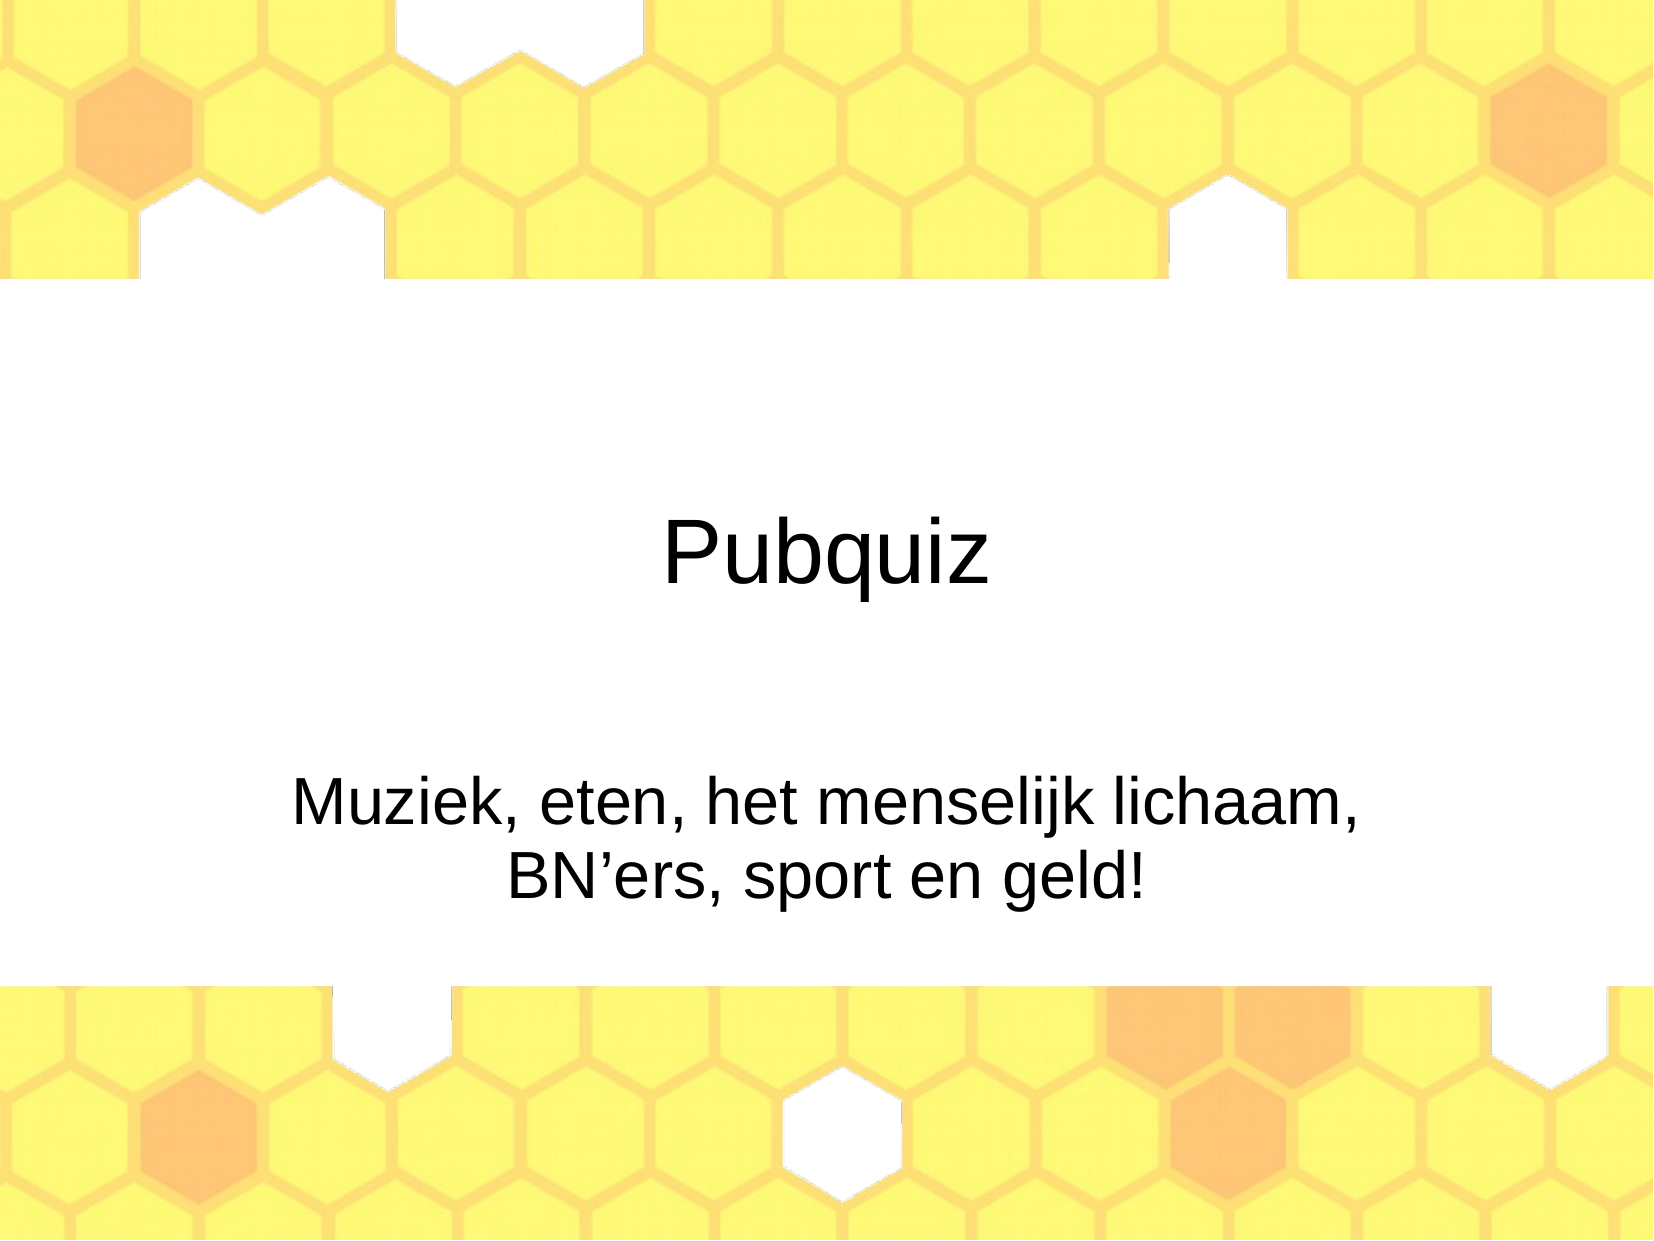

# Pubquiz
Muziek, eten, het menselijk lichaam,
BN’ers, sport en geld!